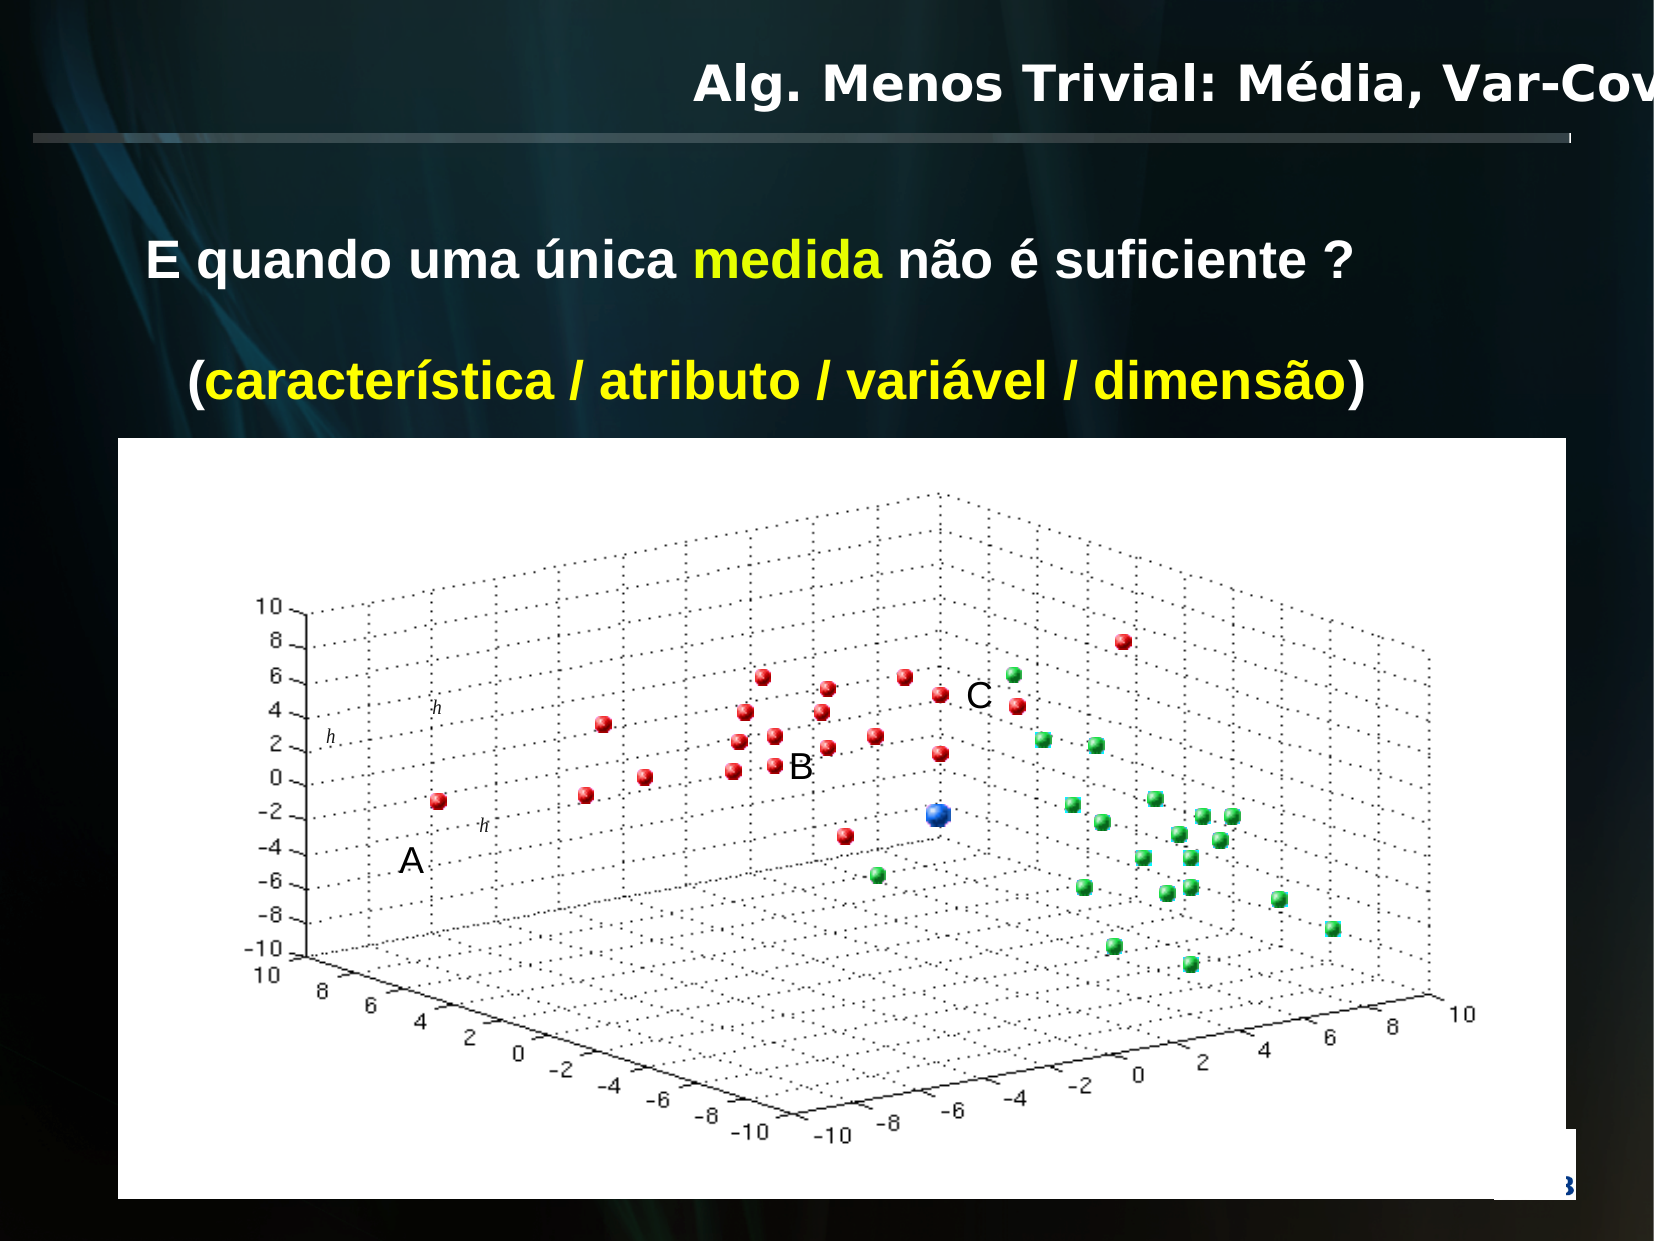

Alg. Menos Trivial: Média, Var-Covar e Mahalanobis
E quando uma única medida não é suficiente ? (característica / atributo / variável / dimensão)
C
B
A